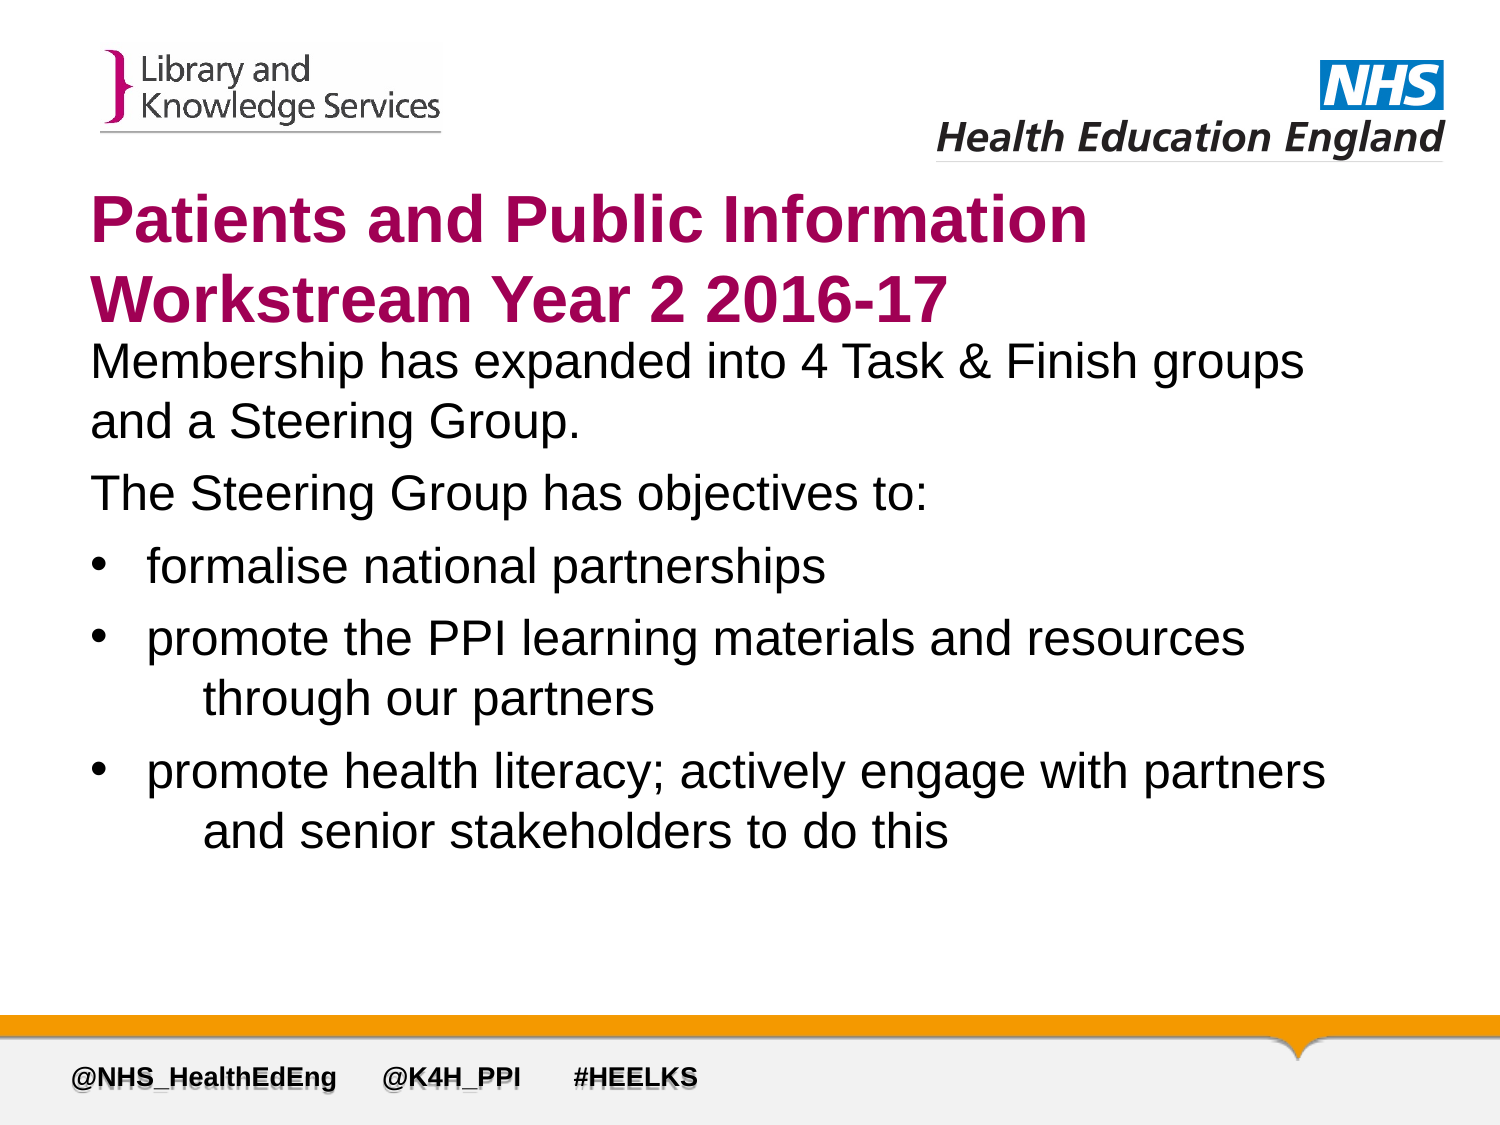

# Patients and Public Information Workstream Year 2 2016-17
Membership has expanded into 4 Task & Finish groups and a Steering Group.
The Steering Group has objectives to:
formalise national partnerships
promote the PPI learning materials and resources through our partners
promote health literacy; actively engage with partners and senior stakeholders to do this
@NHS_HealthEdEng @K4H_PPI #HEELKS